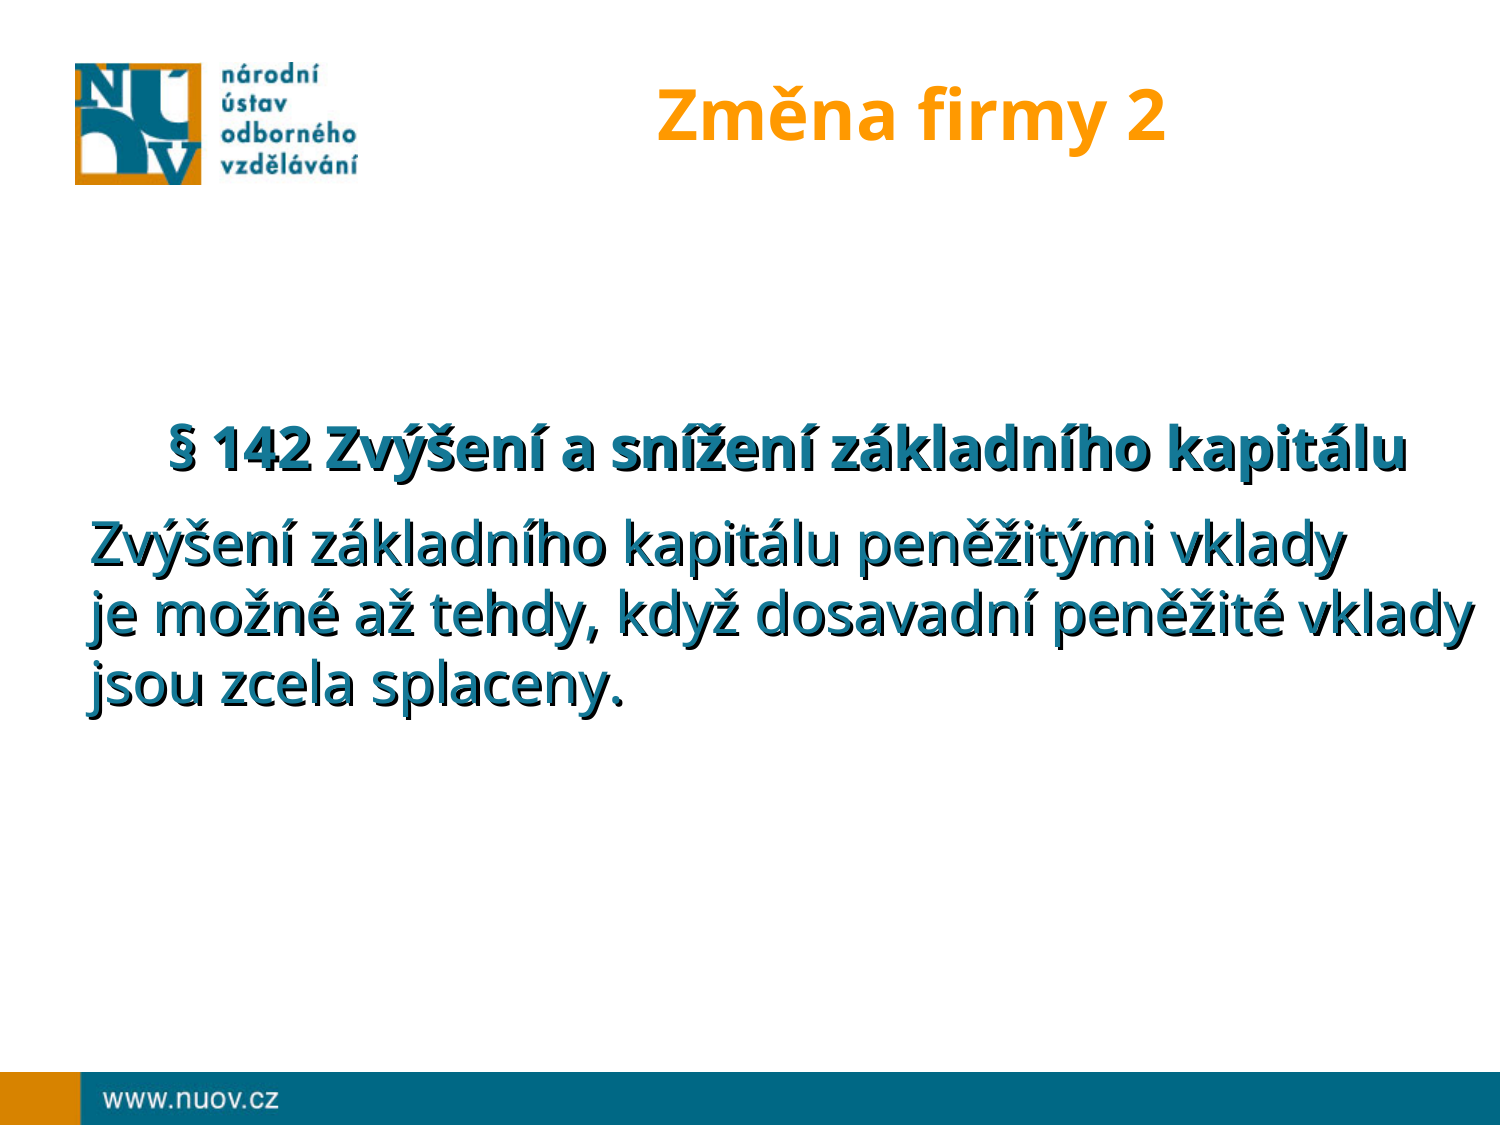

# Změna firmy 2
§ 142 Zvýšení a snížení základního kapitálu
Zvýšení základního kapitálu peněžitými vklady
je možné až tehdy, když dosavadní peněžité vklady jsou zcela splaceny.